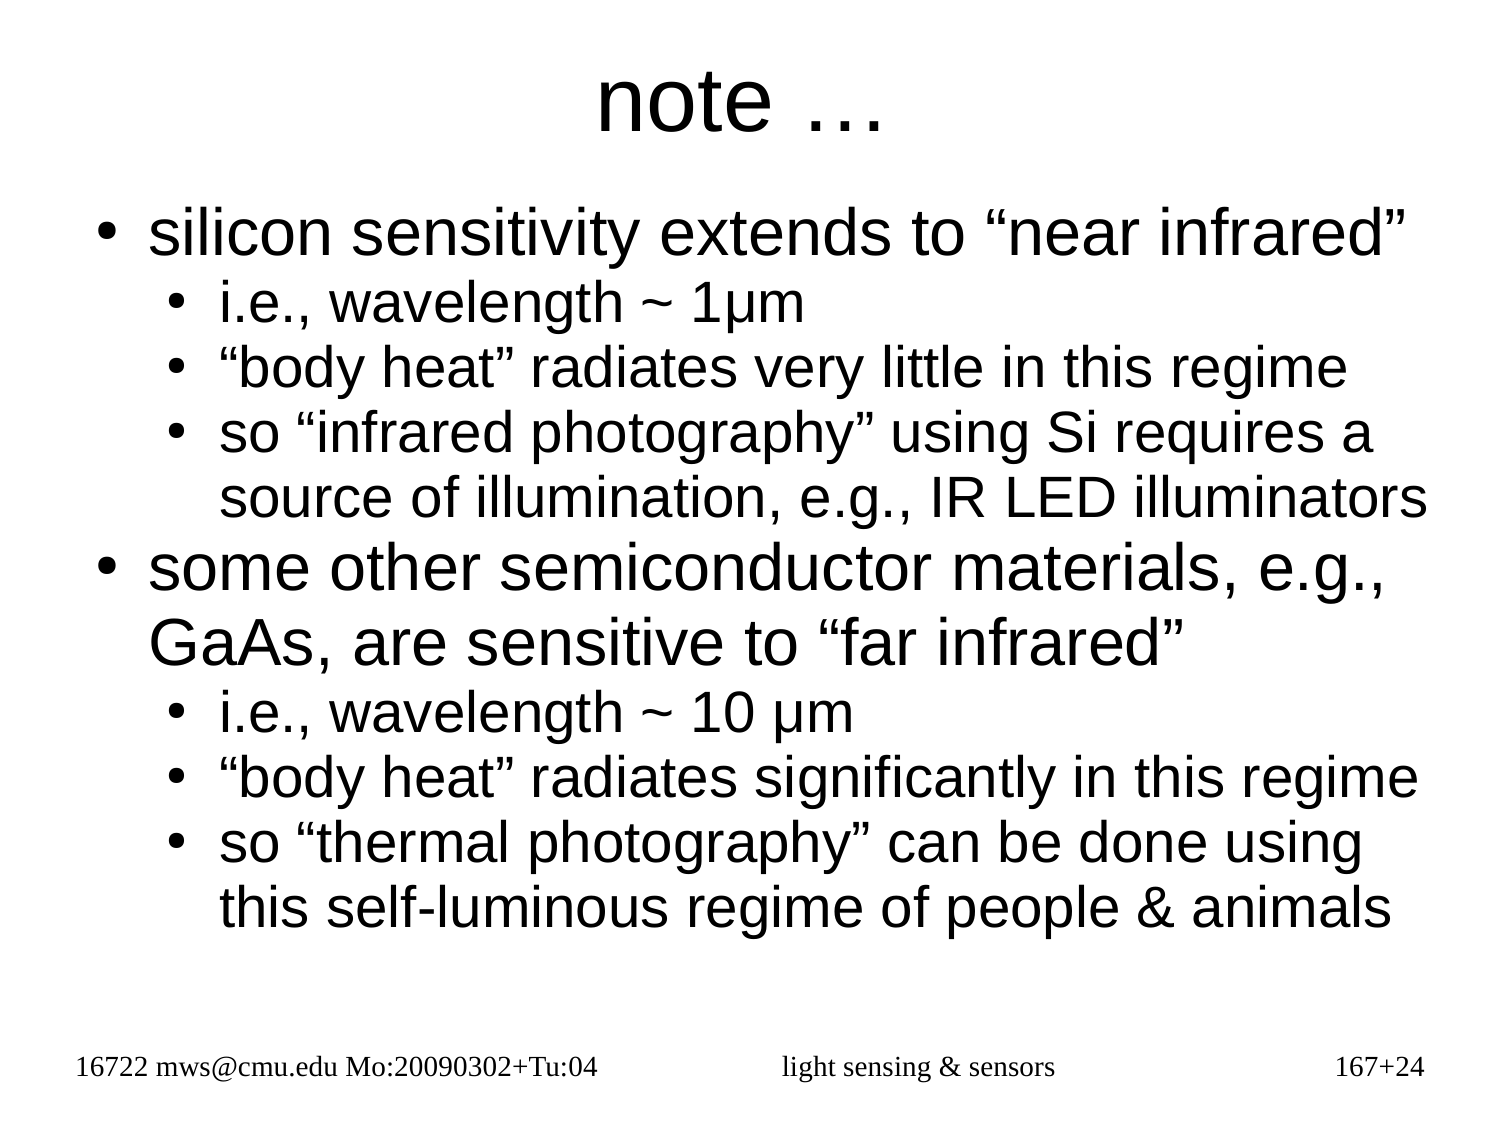

# note …
silicon sensitivity extends to “near infrared”
i.e., wavelength ~ 1μm
“body heat” radiates very little in this regime
so “infrared photography” using Si requires a source of illumination, e.g., IR LED illuminators
some other semiconductor materials, e.g., GaAs, are sensitive to “far infrared”
i.e., wavelength ~ 10 μm
“body heat” radiates significantly in this regime
so “thermal photography” can be done using this self-luminous regime of people & animals
16722 mws@cmu.edu Mo:20090302+Tu:04
light sensing & sensors
24